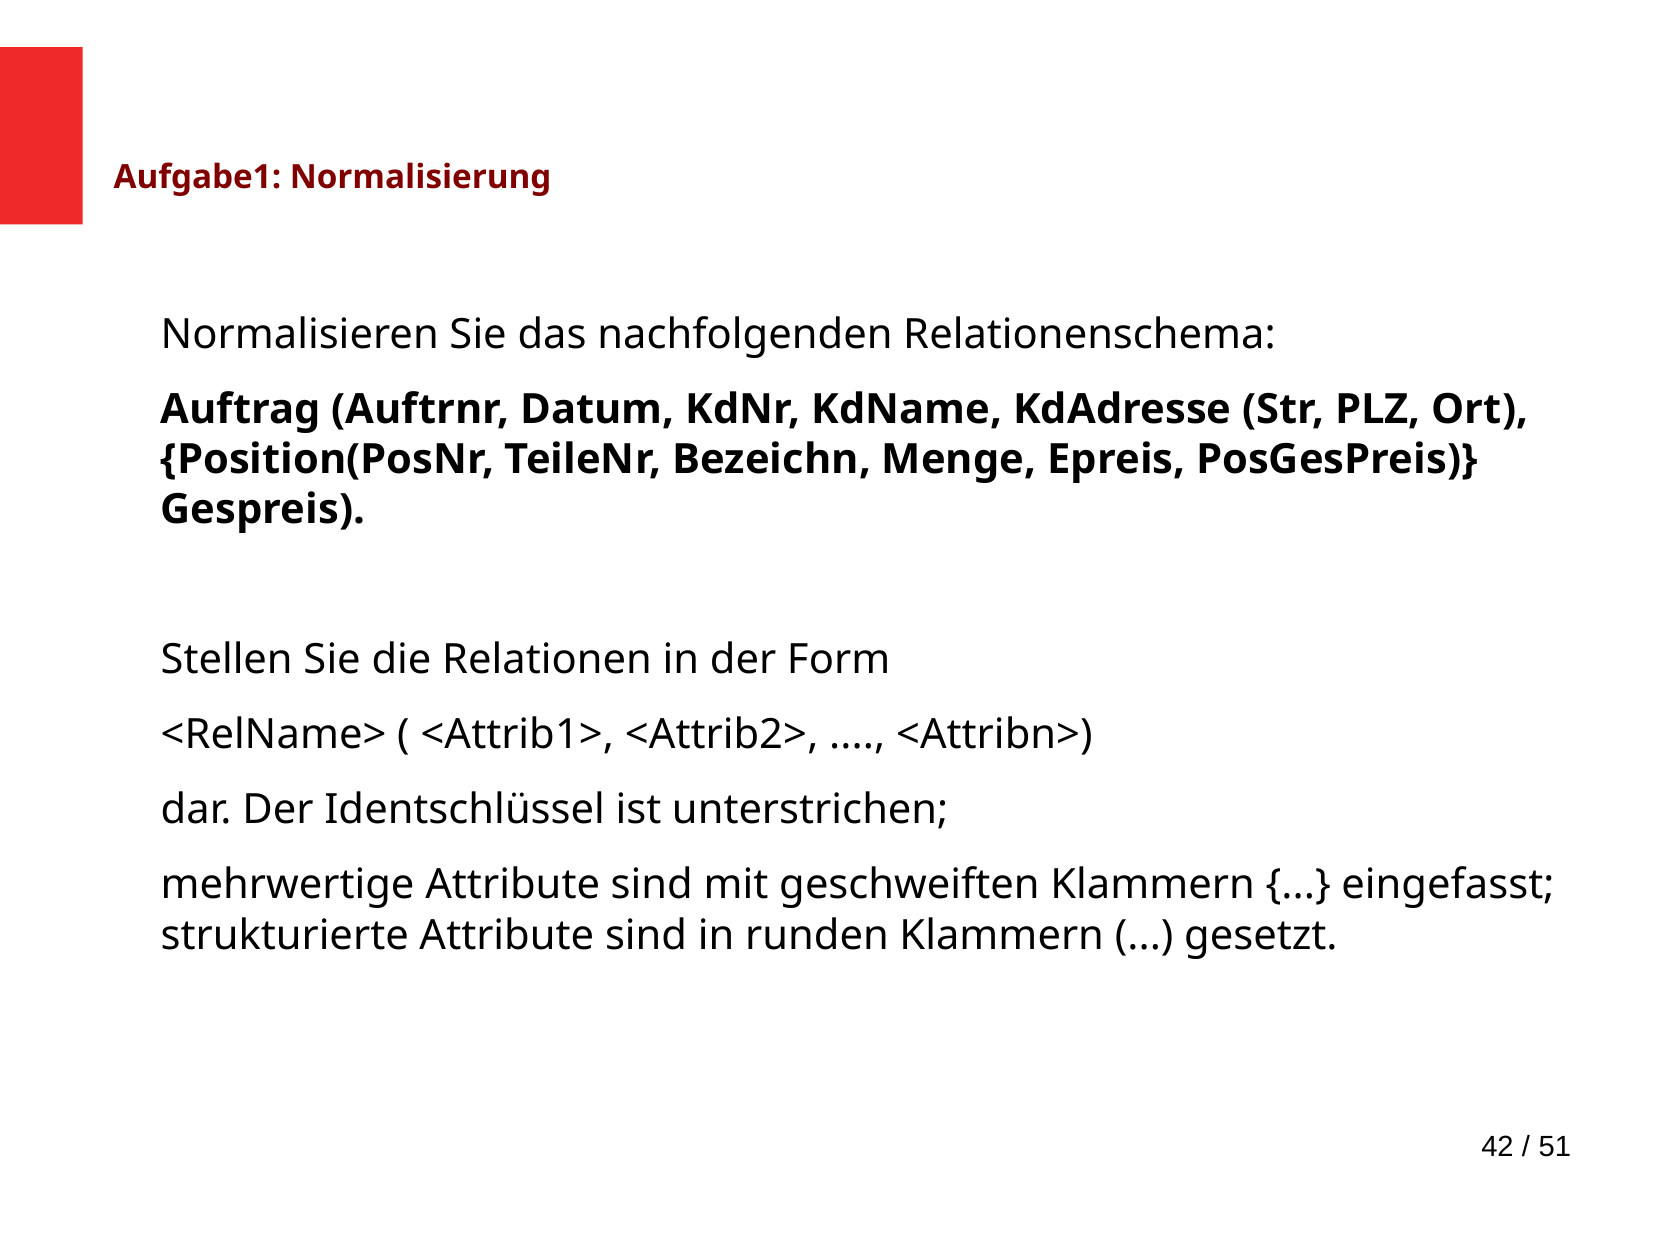

# Aufgabe1: Normalisierung
Normalisieren Sie das nachfolgenden Relationenschema:
Auftrag (Auftrnr, Datum, KdNr, KdName, KdAdresse (Str, PLZ, Ort), {Position(PosNr, TeileNr, Bezeichn, Menge, Epreis, PosGesPreis)} Gespreis).
Stellen Sie die Relationen in der Form
<RelName> ( <Attrib1>, <Attrib2>, ...., <Attribn>)
dar. Der Identschlüssel ist unterstrichen;
mehrwertige Attribute sind mit geschweiften Klammern {...} eingefasst; strukturierte Attribute sind in runden Klammern (...) gesetzt.
42
© Hochschule Kempten / Prof.Dr.Arthur Kolb
Folie